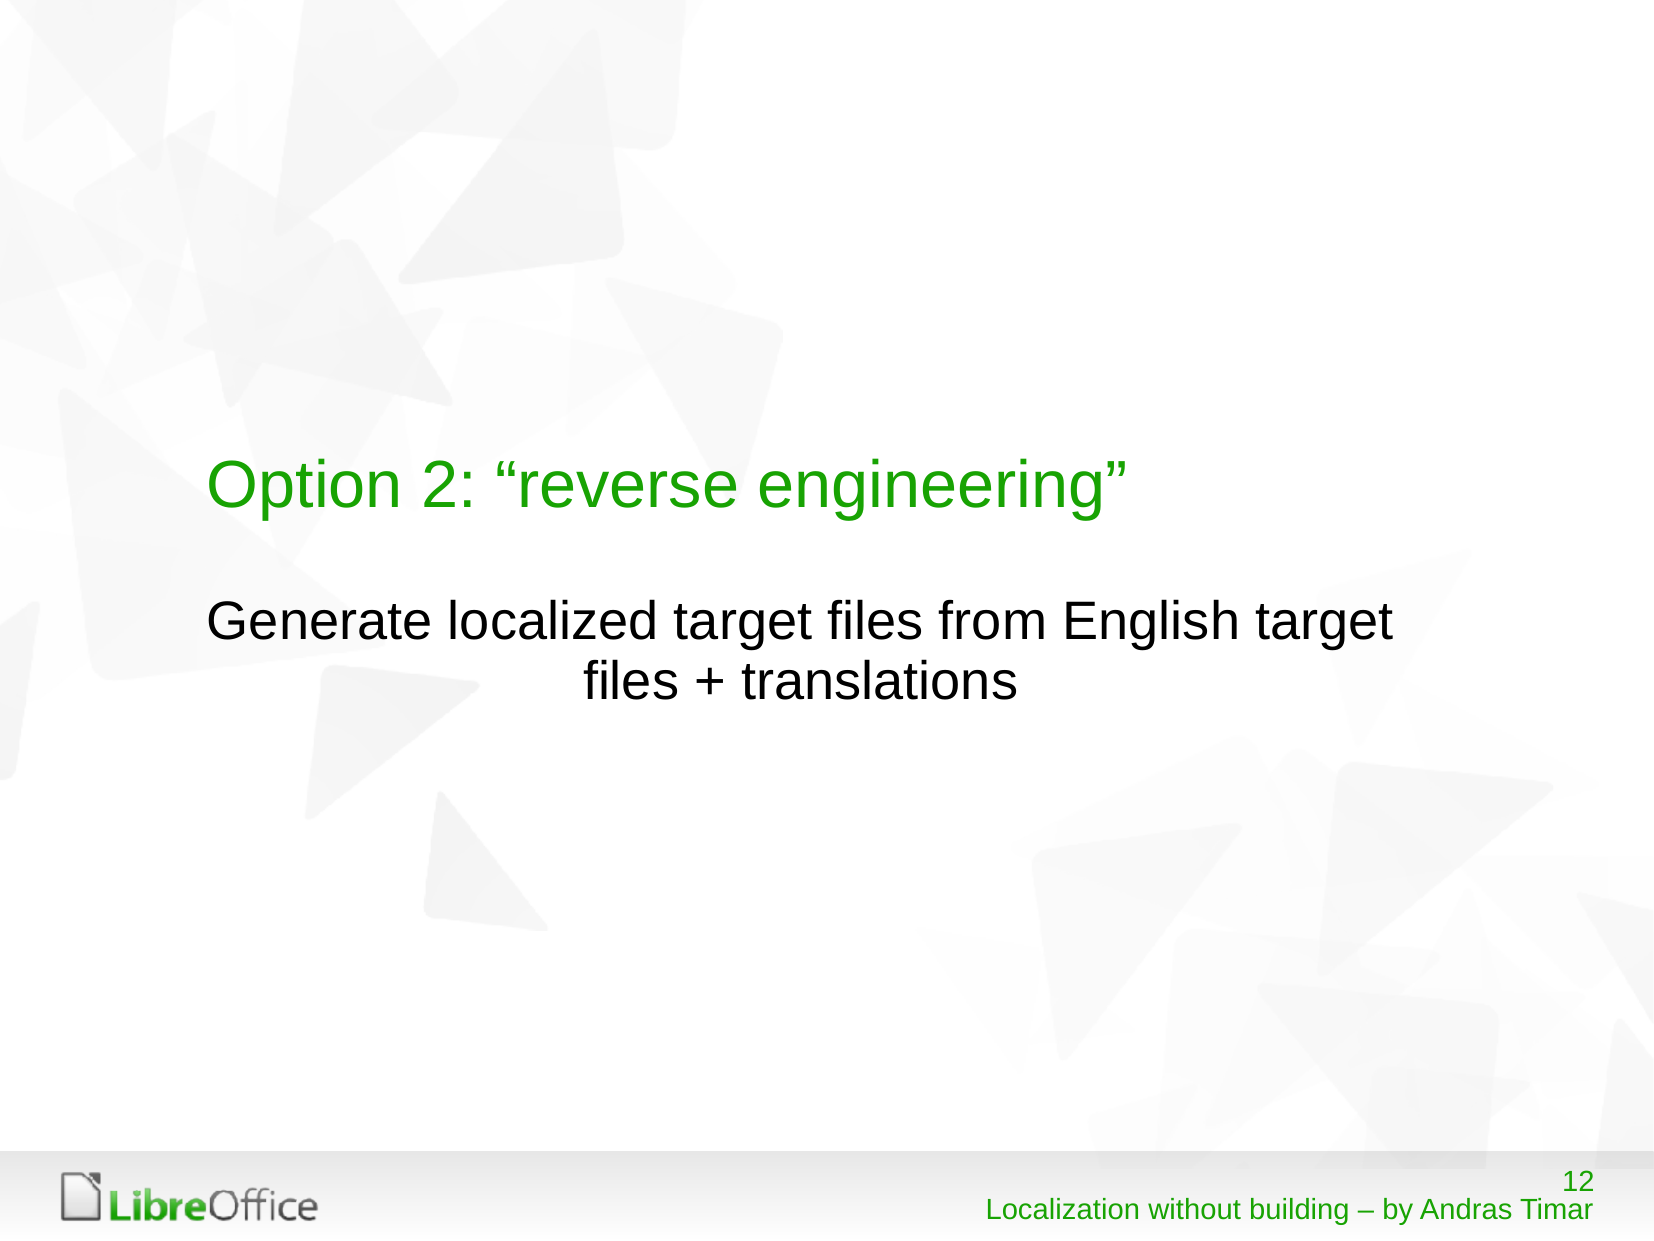

# Option 2: “reverse engineering”
Generate localized target files from English target files + translations
12
Localization without building – by Andras Timar